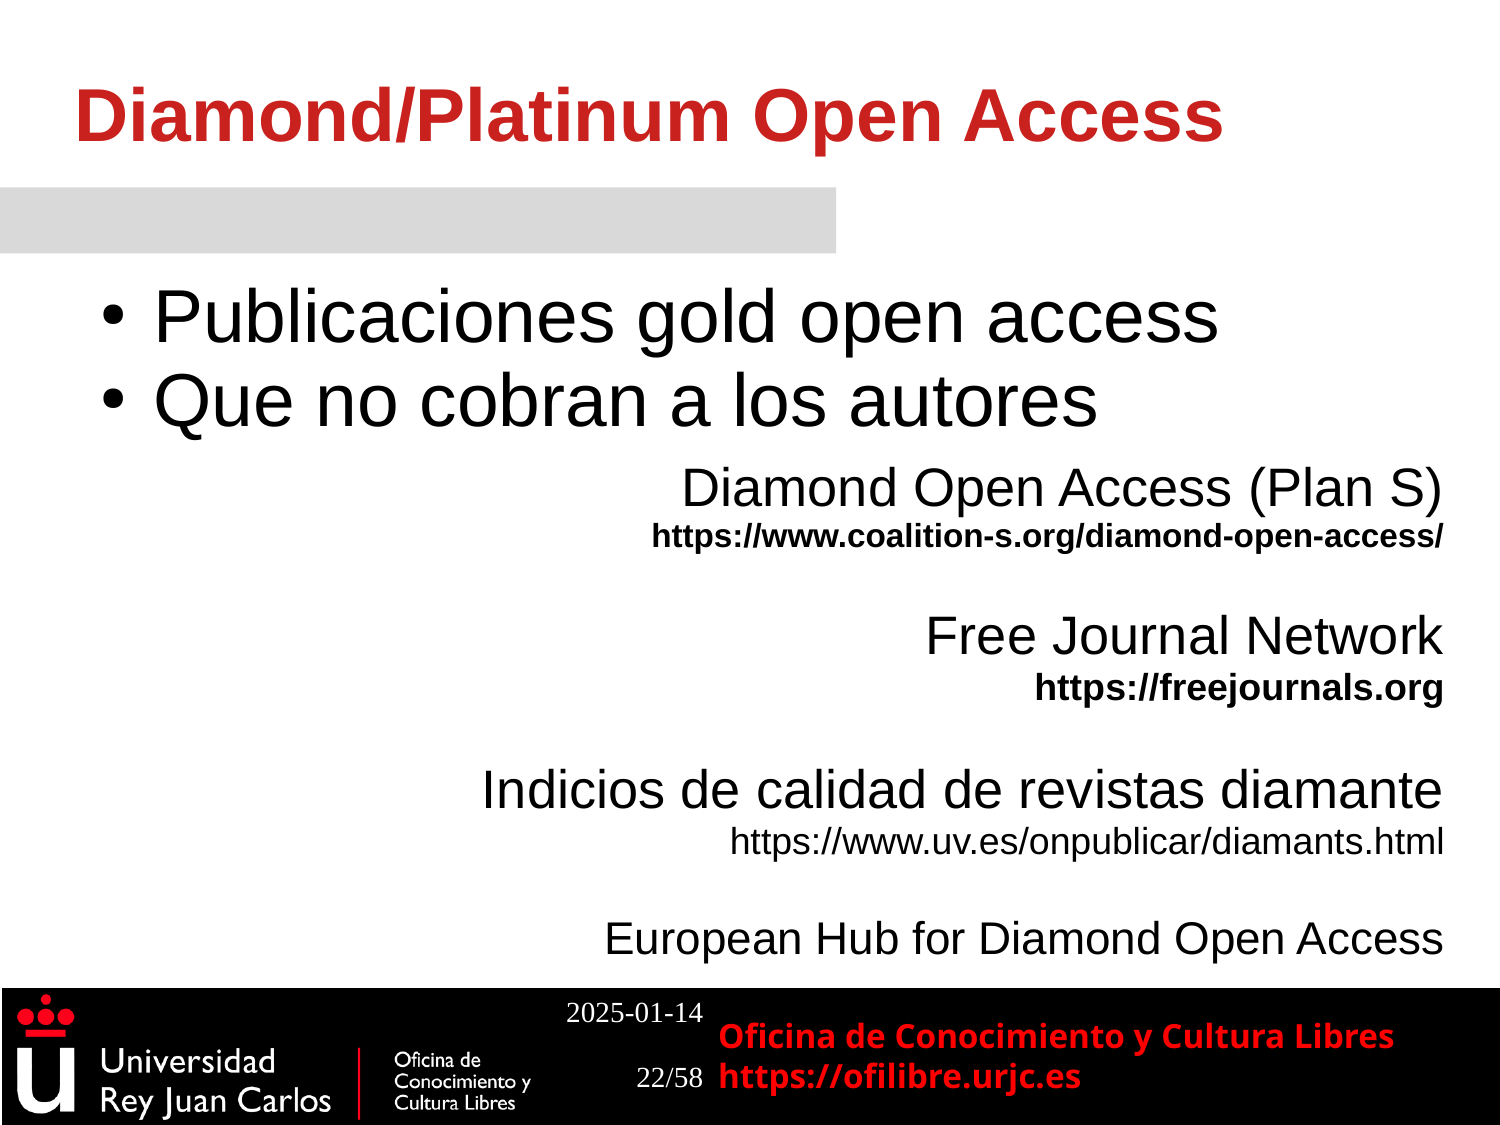

#
Diamond/Platinum Open Access
Publicaciones gold open access
Que no cobran a los autores
Diamond Open Access (Plan S)
https://www.coalition-s.org/diamond-open-access/
Free Journal Network
https://freejournals.org
Indicios de calidad de revistas diamante
https://www.uv.es/onpublicar/diamants.html
European Hub for Diamond Open Access